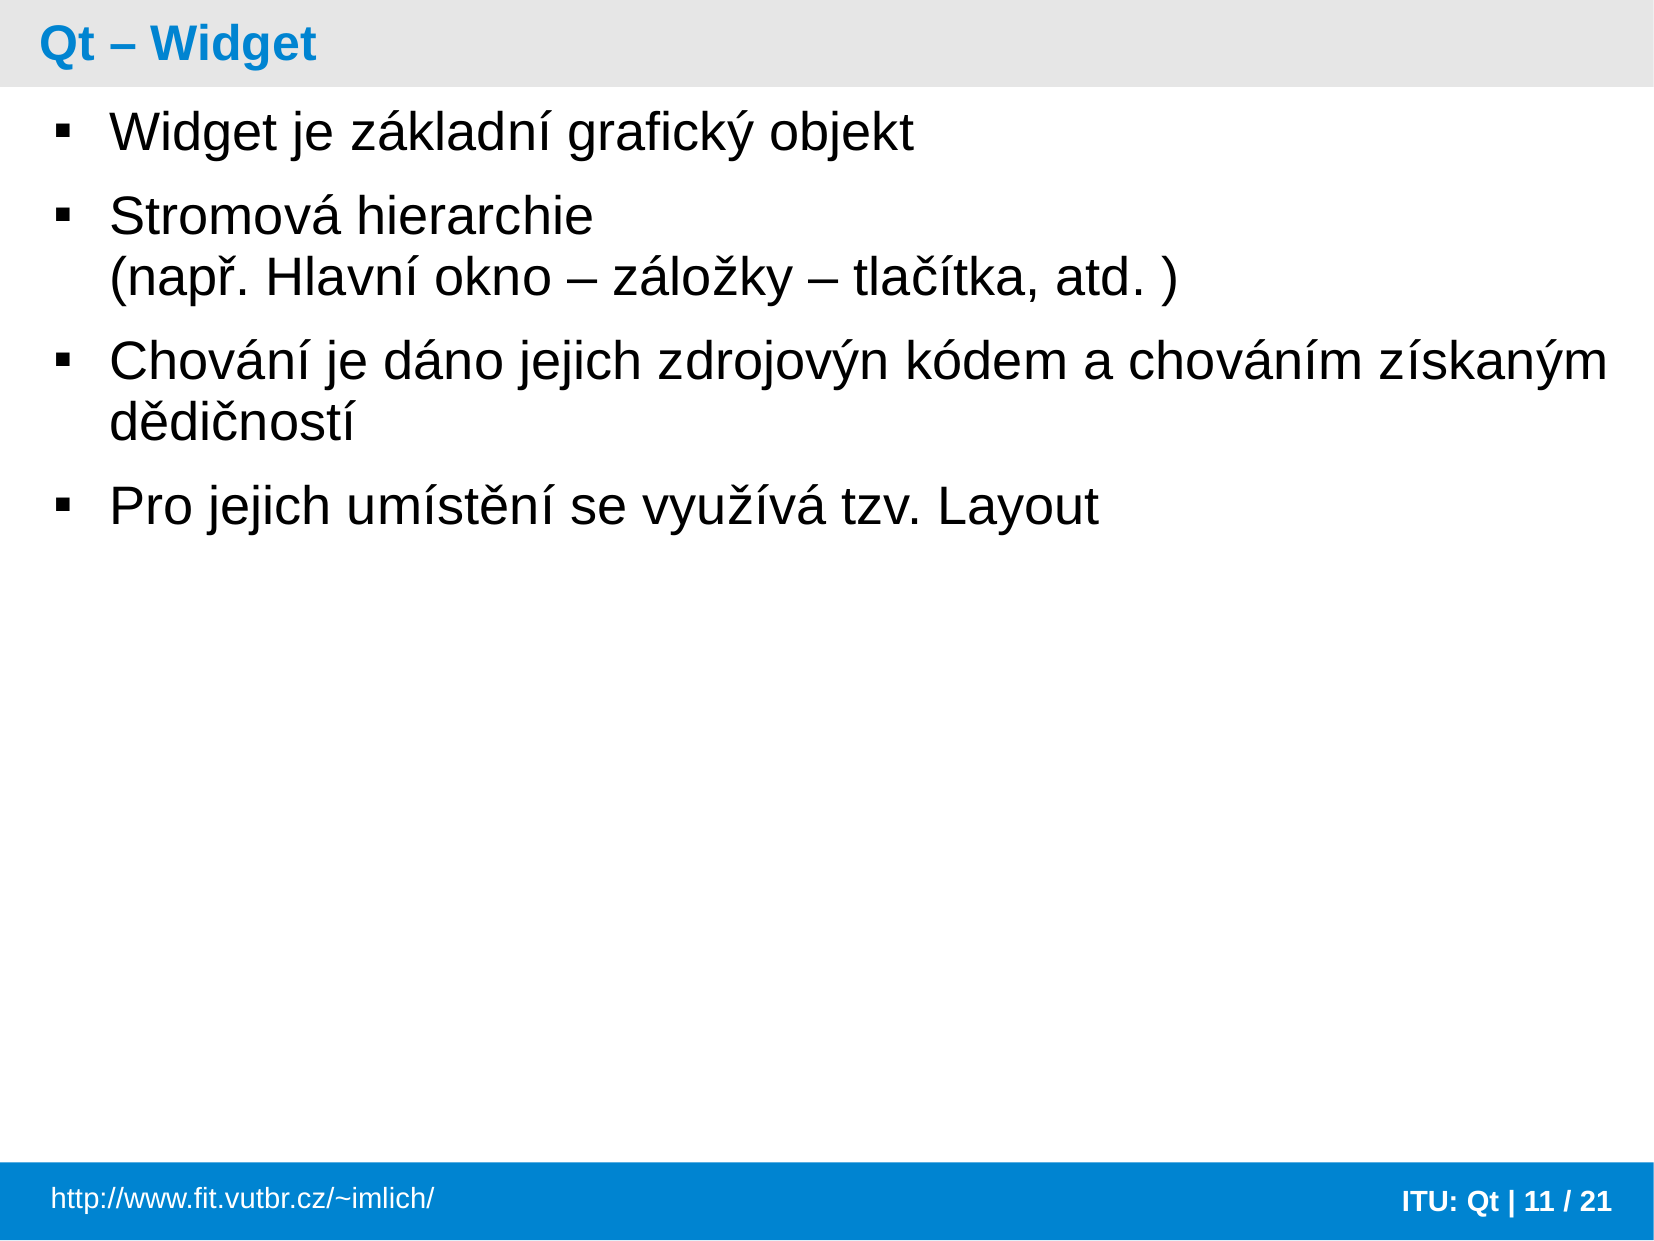

# Qt – Widget
Widget je základní grafický objekt
Stromová hierarchie
(např. Hlavní okno – záložky – tlačítka, atd. )
Chování je dáno jejich zdrojovýn kódem a chováním získaným dědičností
Pro jejich umístění se využívá tzv. Layout